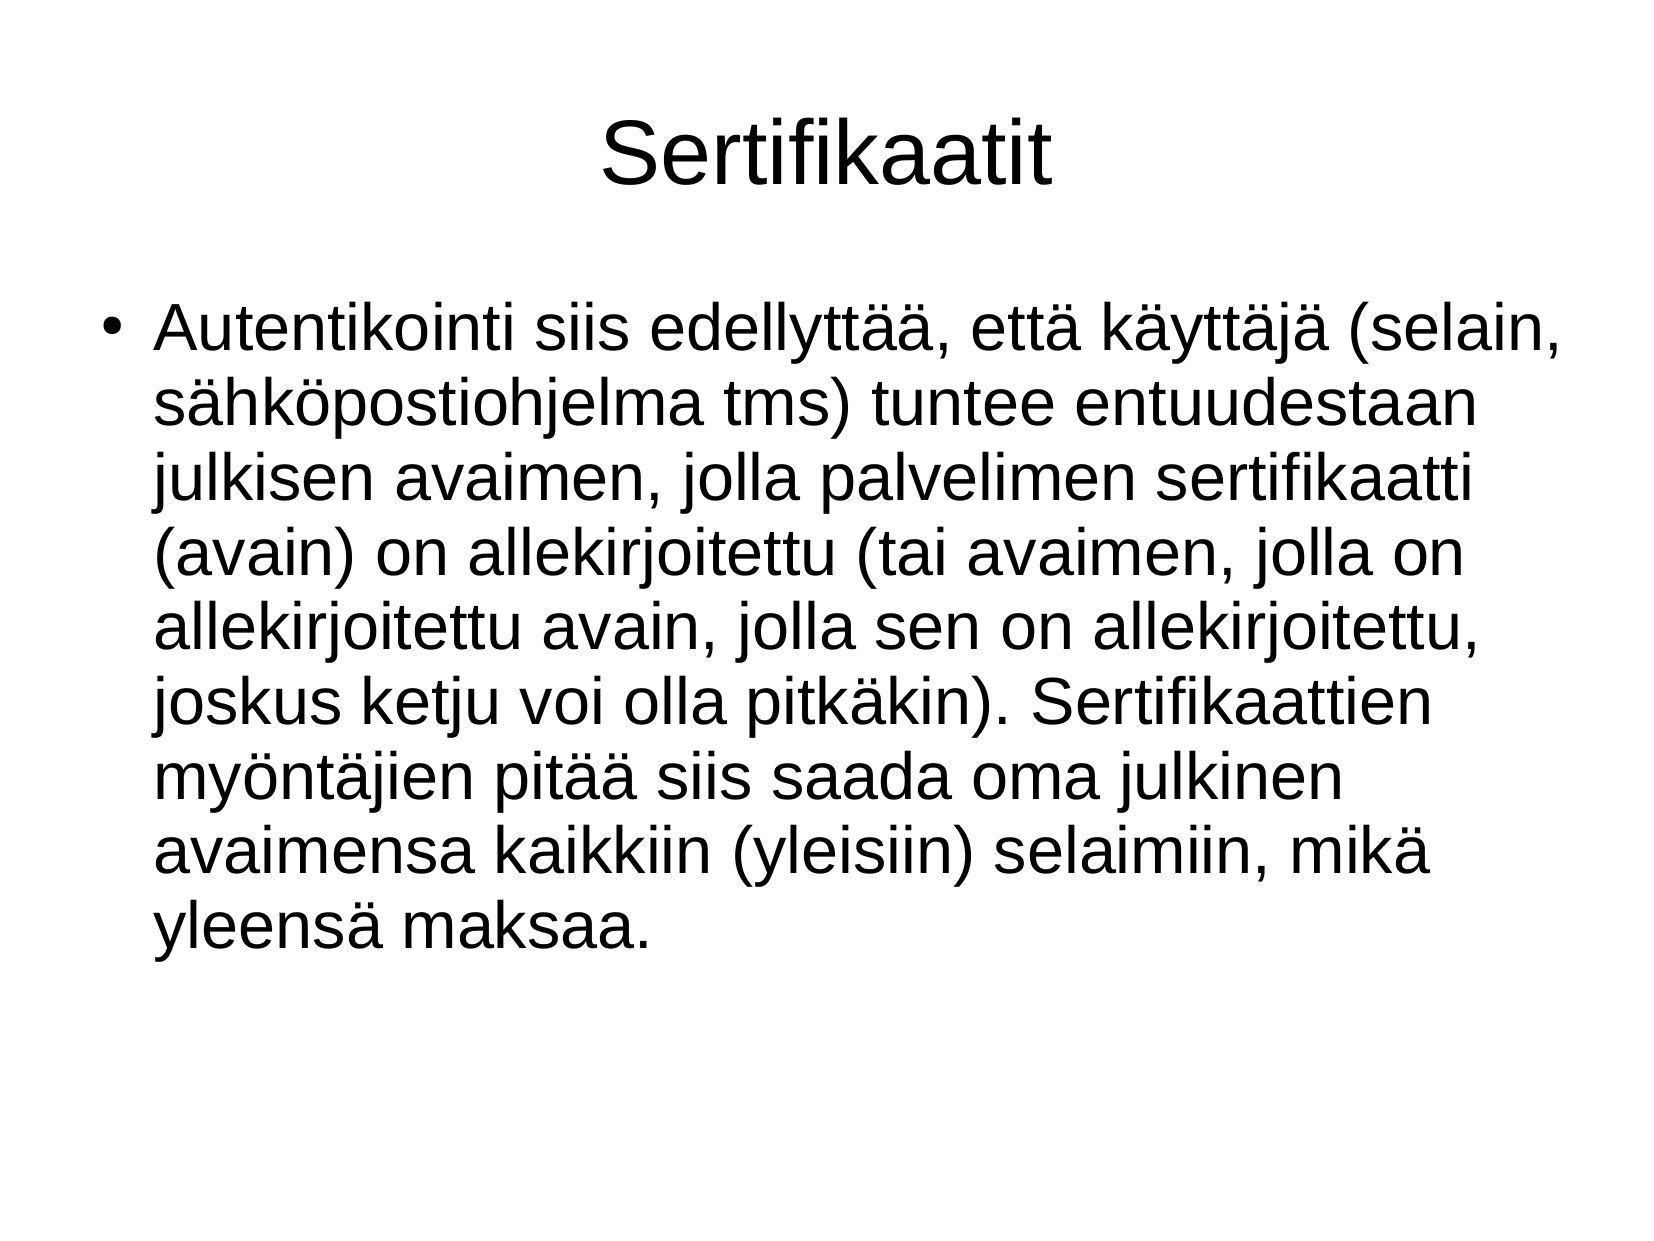

# Sertifikaatit
Autentikointi siis edellyttää, että käyttäjä (selain, sähköpostiohjelma tms) tuntee entuudestaan julkisen avaimen, jolla palvelimen sertifikaatti (avain) on allekirjoitettu (tai avaimen, jolla on allekirjoitettu avain, jolla sen on allekirjoitettu, joskus ketju voi olla pitkäkin). Sertifikaattien myöntäjien pitää siis saada oma julkinen avaimensa kaikkiin (yleisiin) selaimiin, mikä yleensä maksaa.